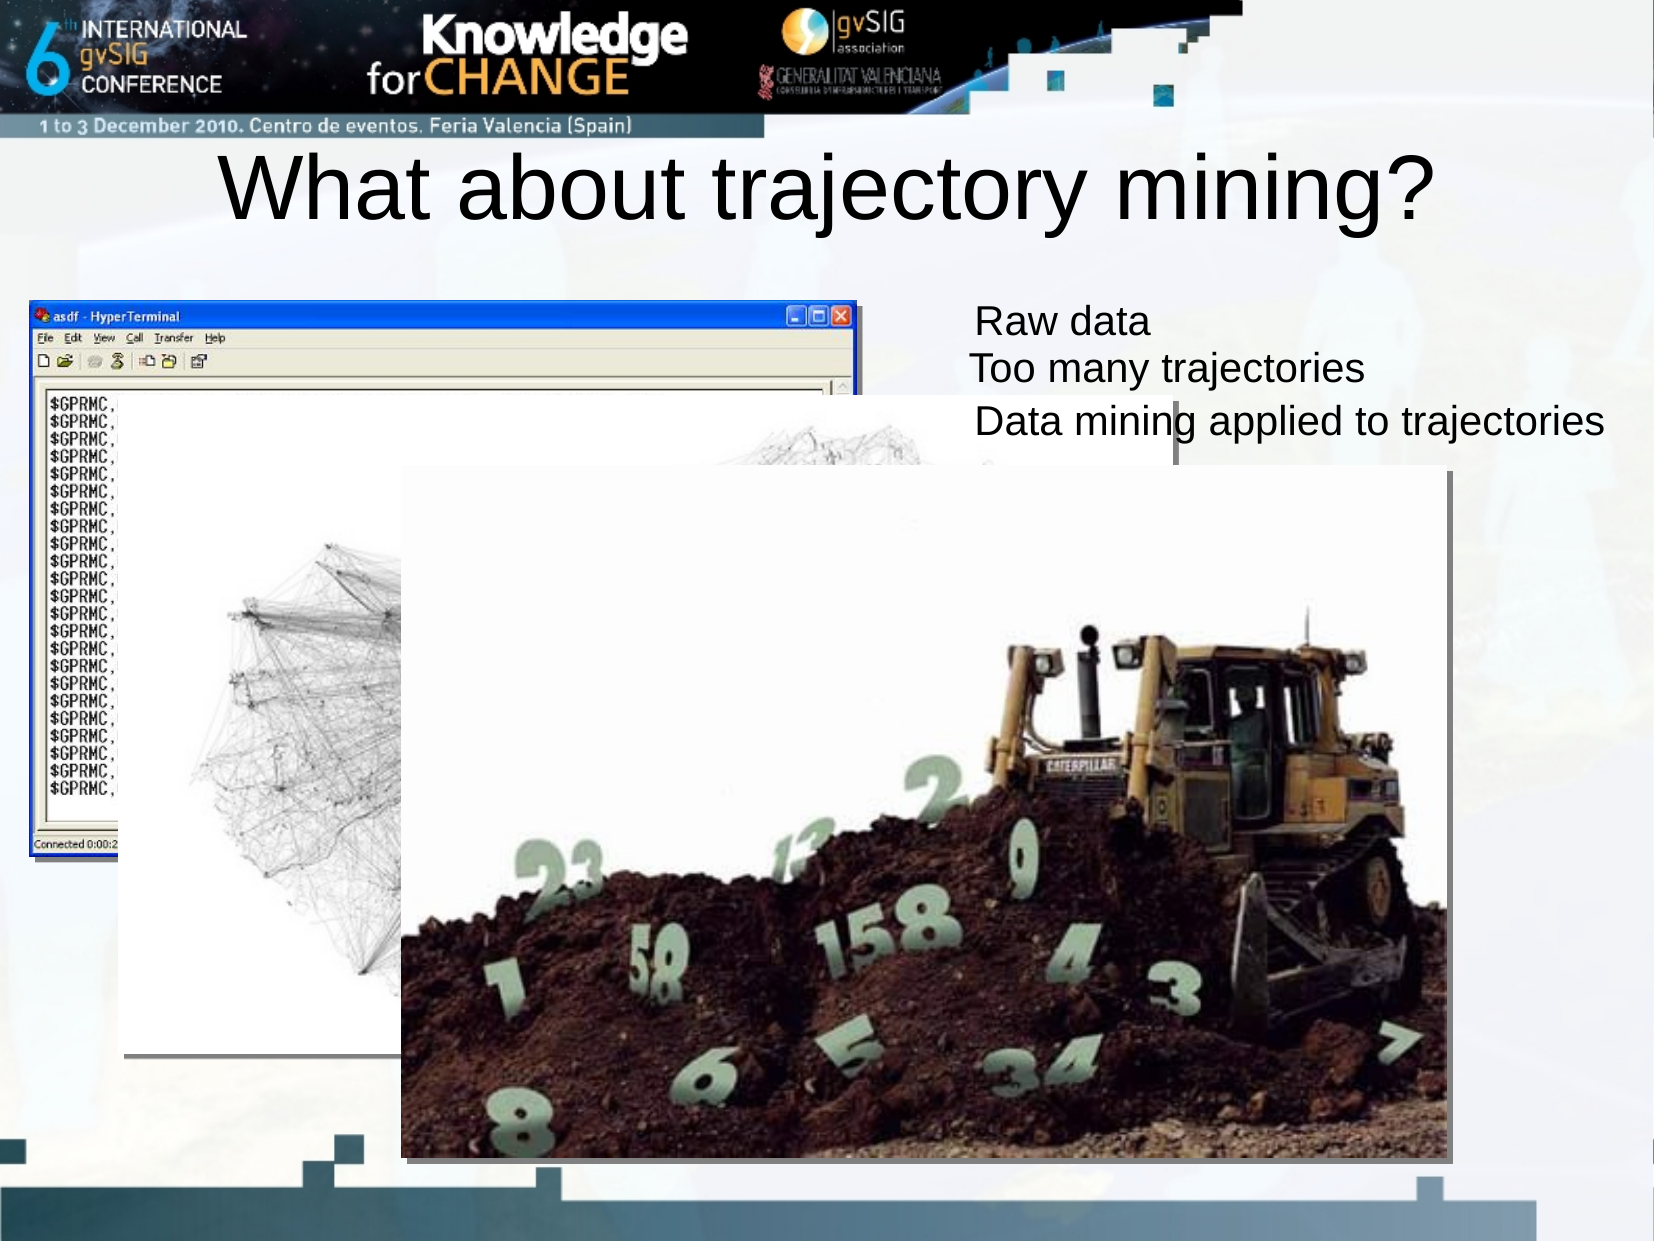

# What about trajectory mining?
Raw data
Too many trajectories
Data mining applied to trajectories